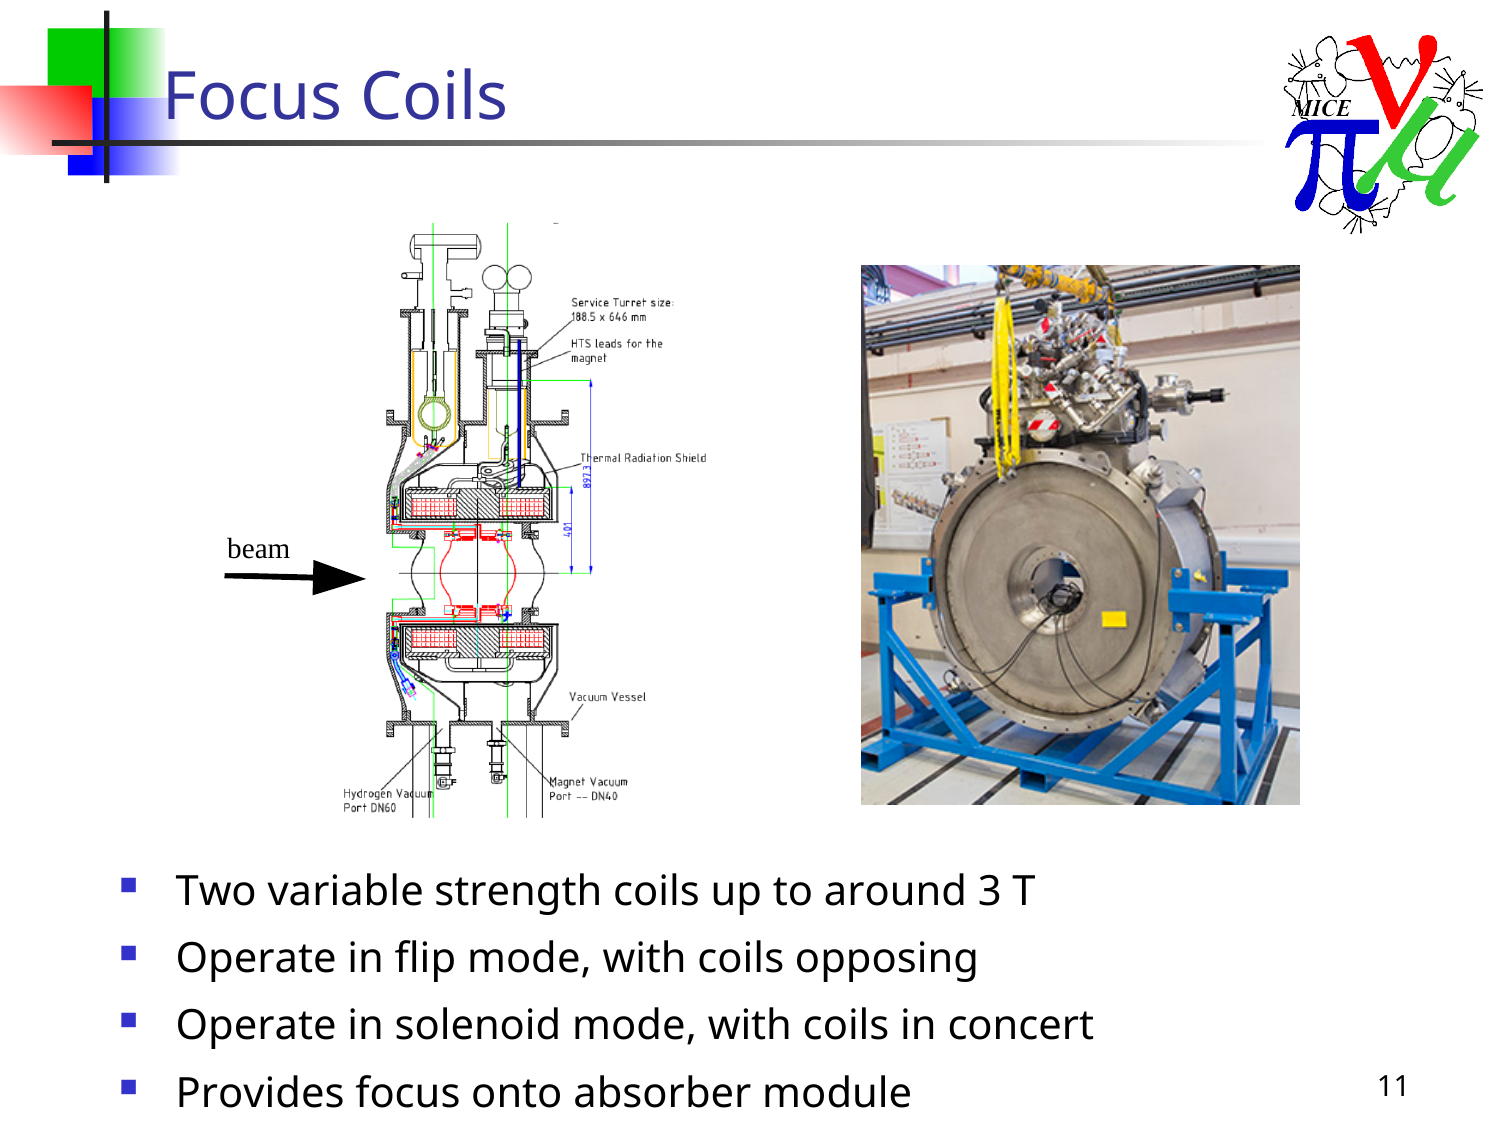

# Focus Coils
beam
Two variable strength coils up to around 3 T
Operate in flip mode, with coils opposing
Operate in solenoid mode, with coils in concert
Provides focus onto absorber module
11